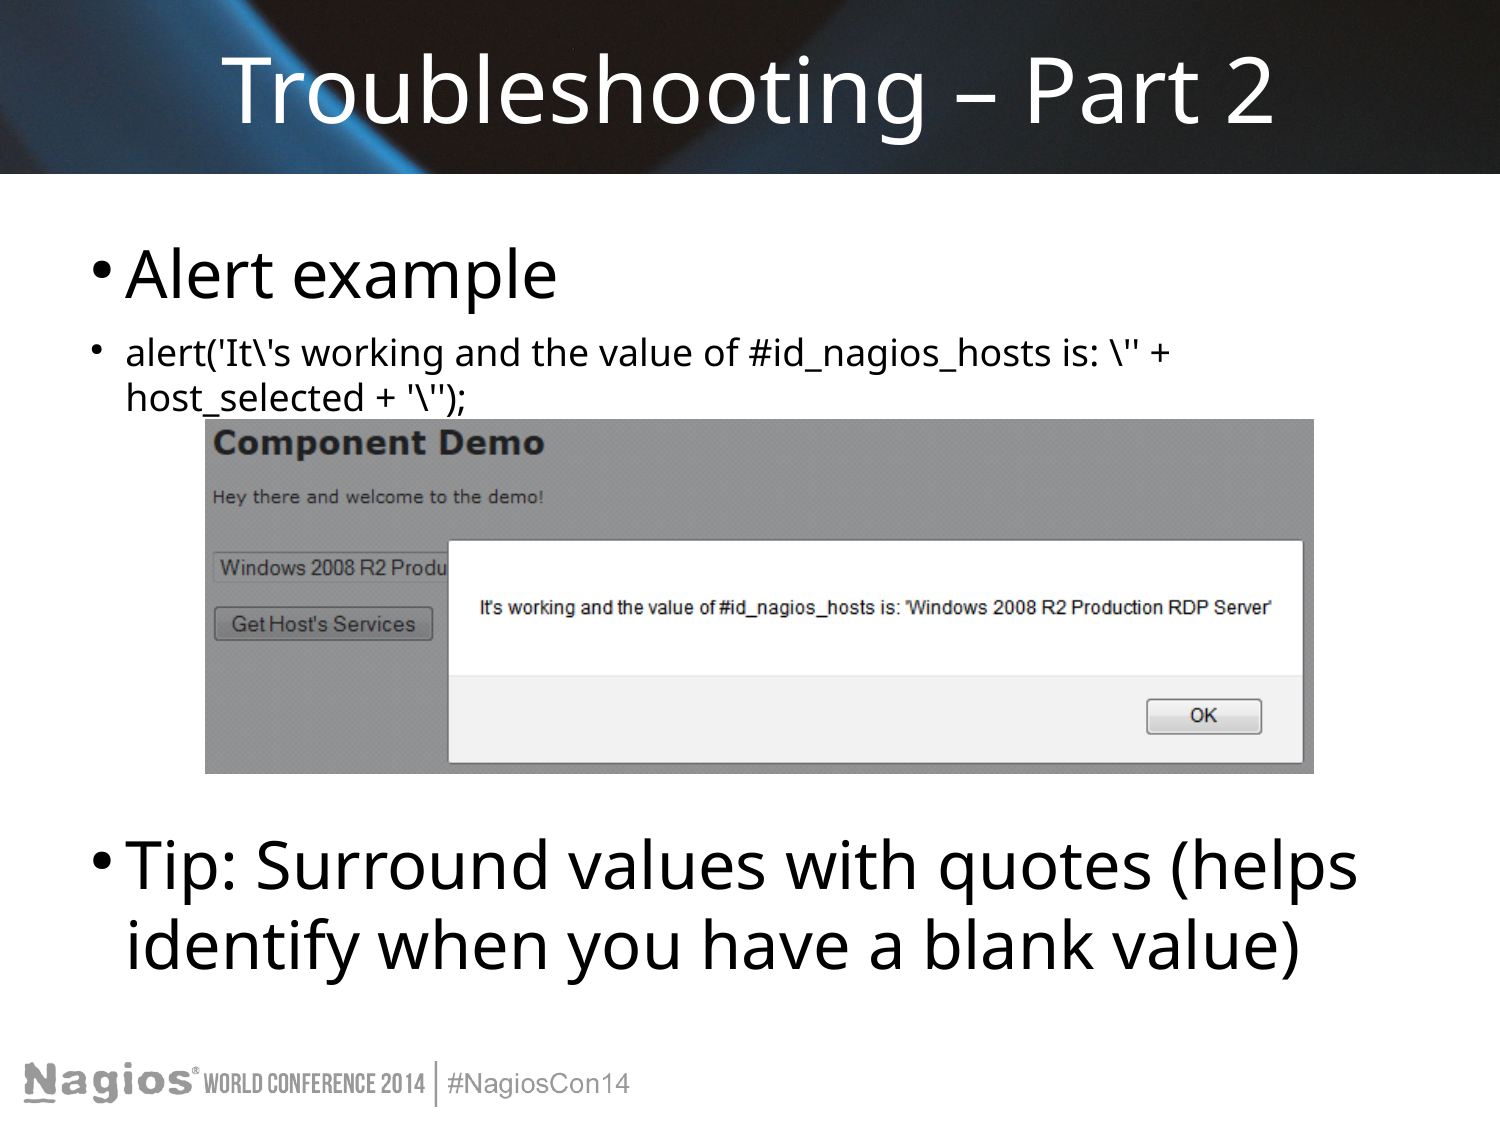

# Troubleshooting – Part 2
Alert example
alert('It\'s working and the value of #id_nagios_hosts is: \'' + host_selected + '\'');
Tip: Surround values with quotes (helps identify when you have a blank value)